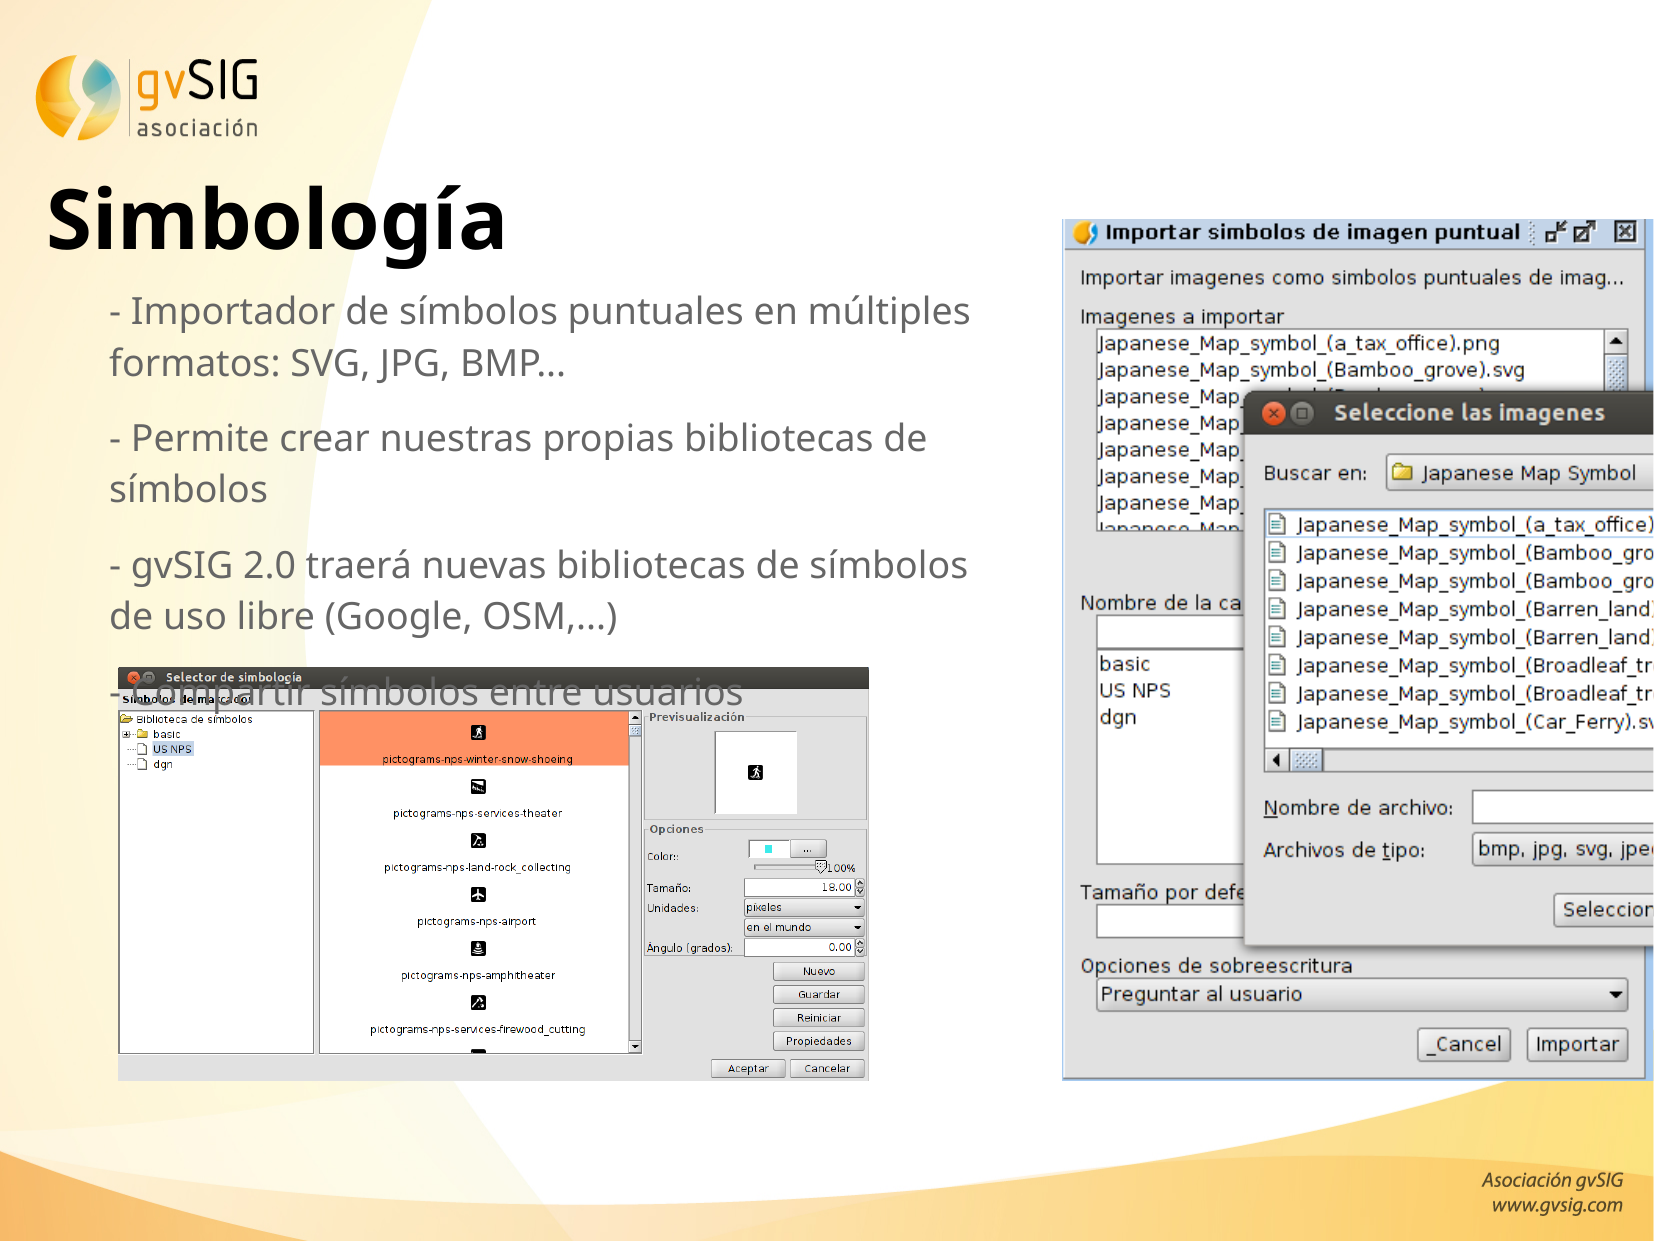

# Simbología
- Importador de símbolos puntuales en múltiples formatos: SVG, JPG, BMP...
- Permite crear nuestras propias bibliotecas de símbolos
- gvSIG 2.0 traerá nuevas bibliotecas de símbolos de uso libre (Google, OSM,...)
- Compartir símbolos entre usuarios